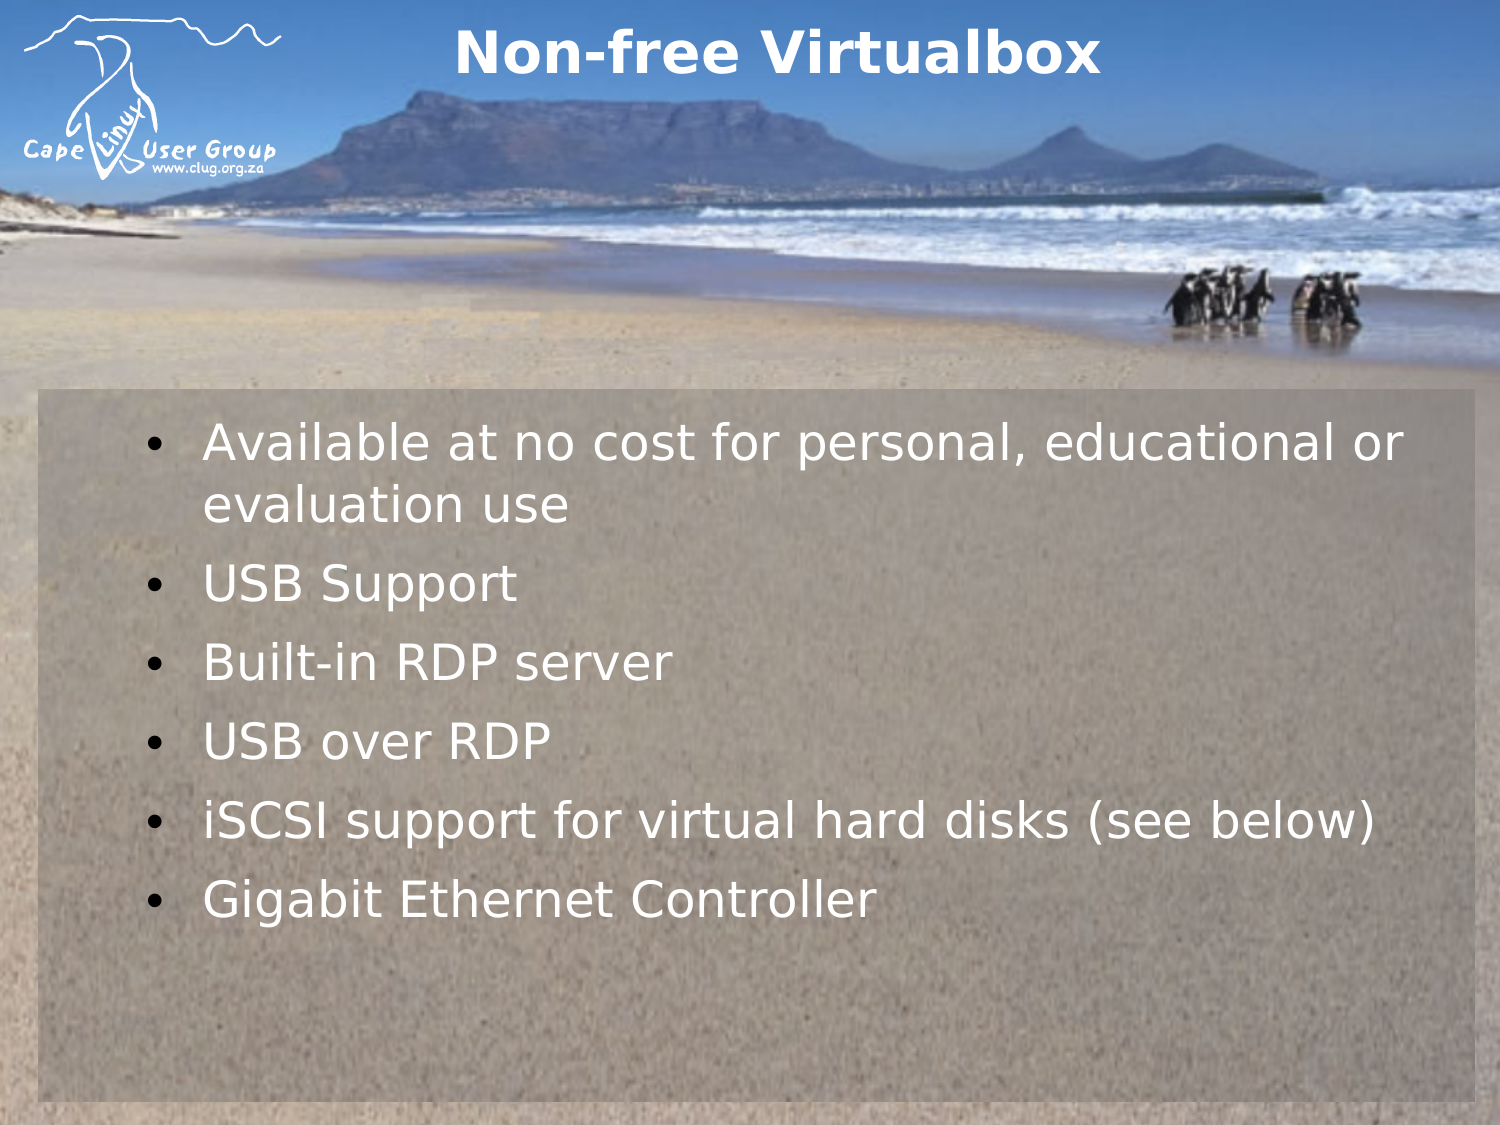

# Non-free Virtualbox
Available at no cost for personal, educational or evaluation use
USB Support
Built-in RDP server
USB over RDP
iSCSI support for virtual hard disks (see below)
Gigabit Ethernet Controller